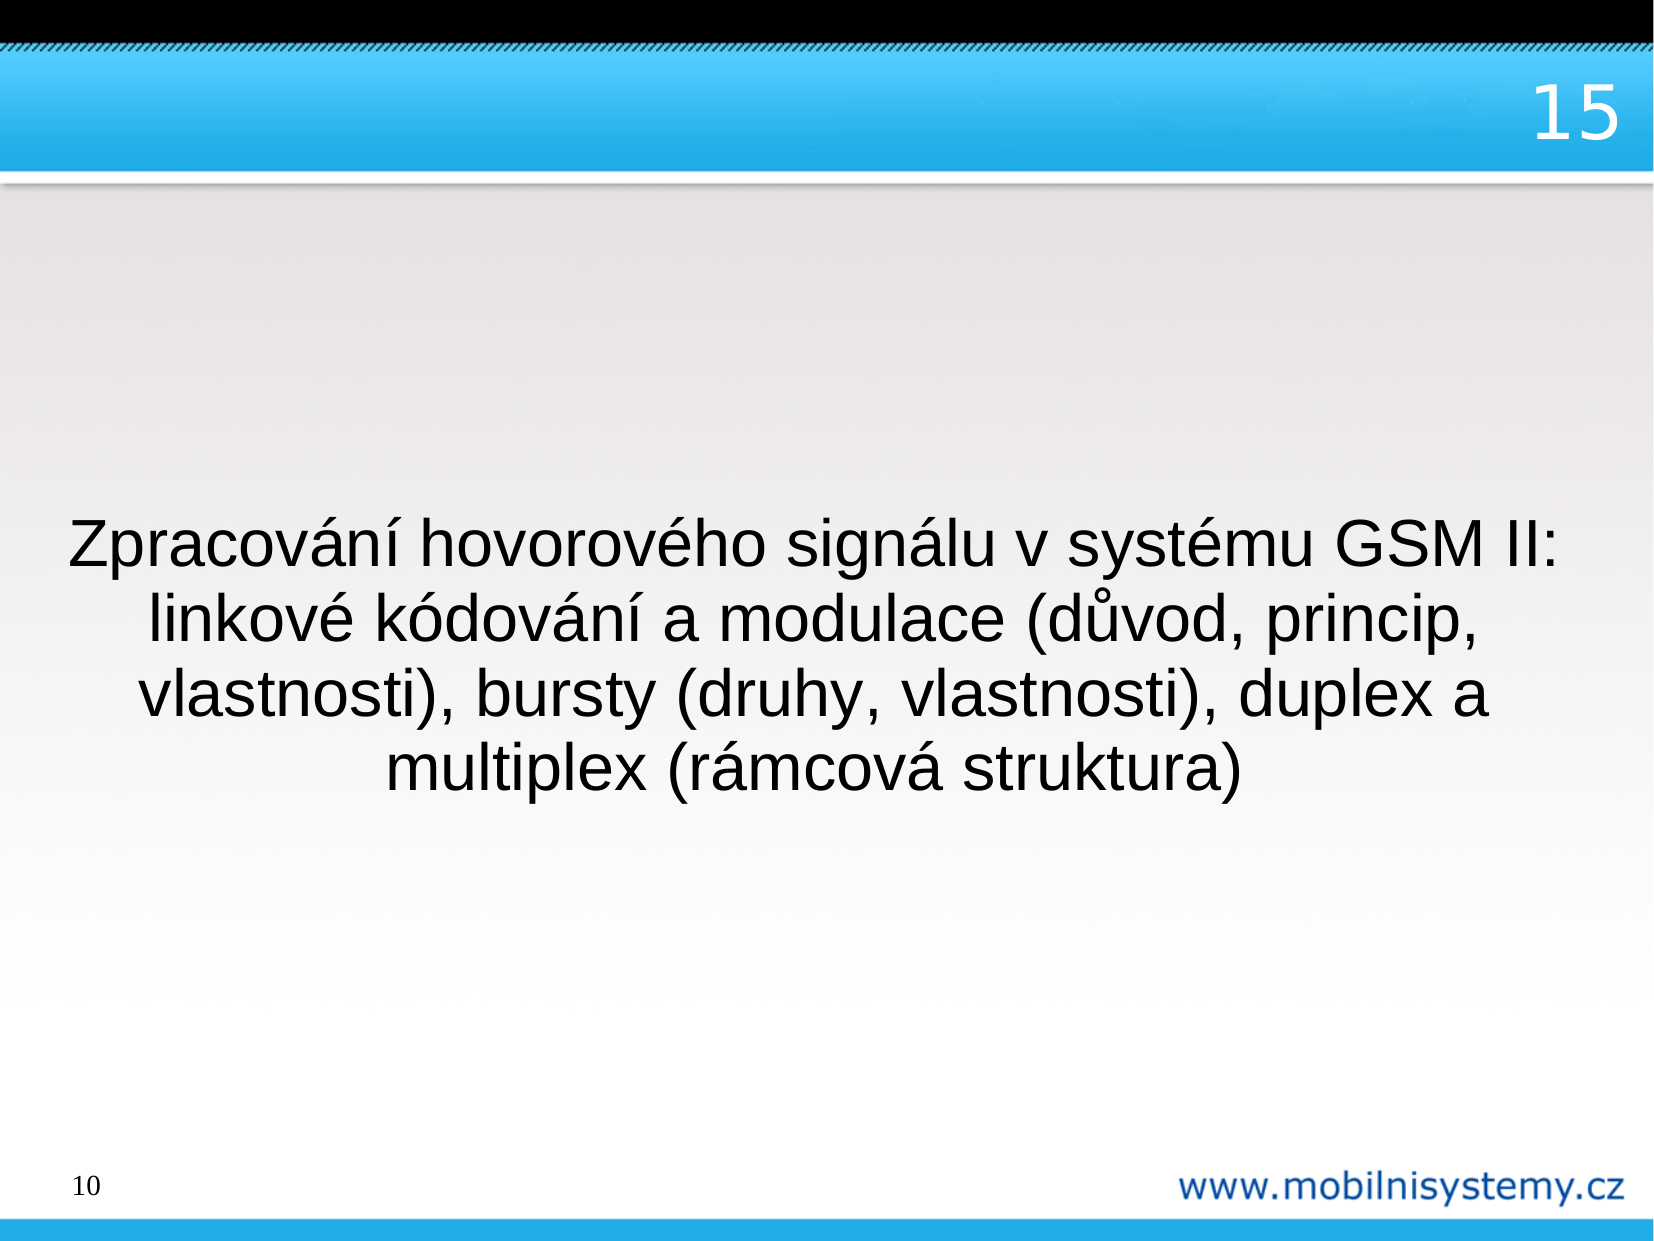

# 15
Zpracování hovorového signálu v systému GSM II: linkové kódování a modulace (důvod, princip, vlastnosti), bursty (druhy, vlastnosti), duplex a multiplex (rámcová struktura)
10